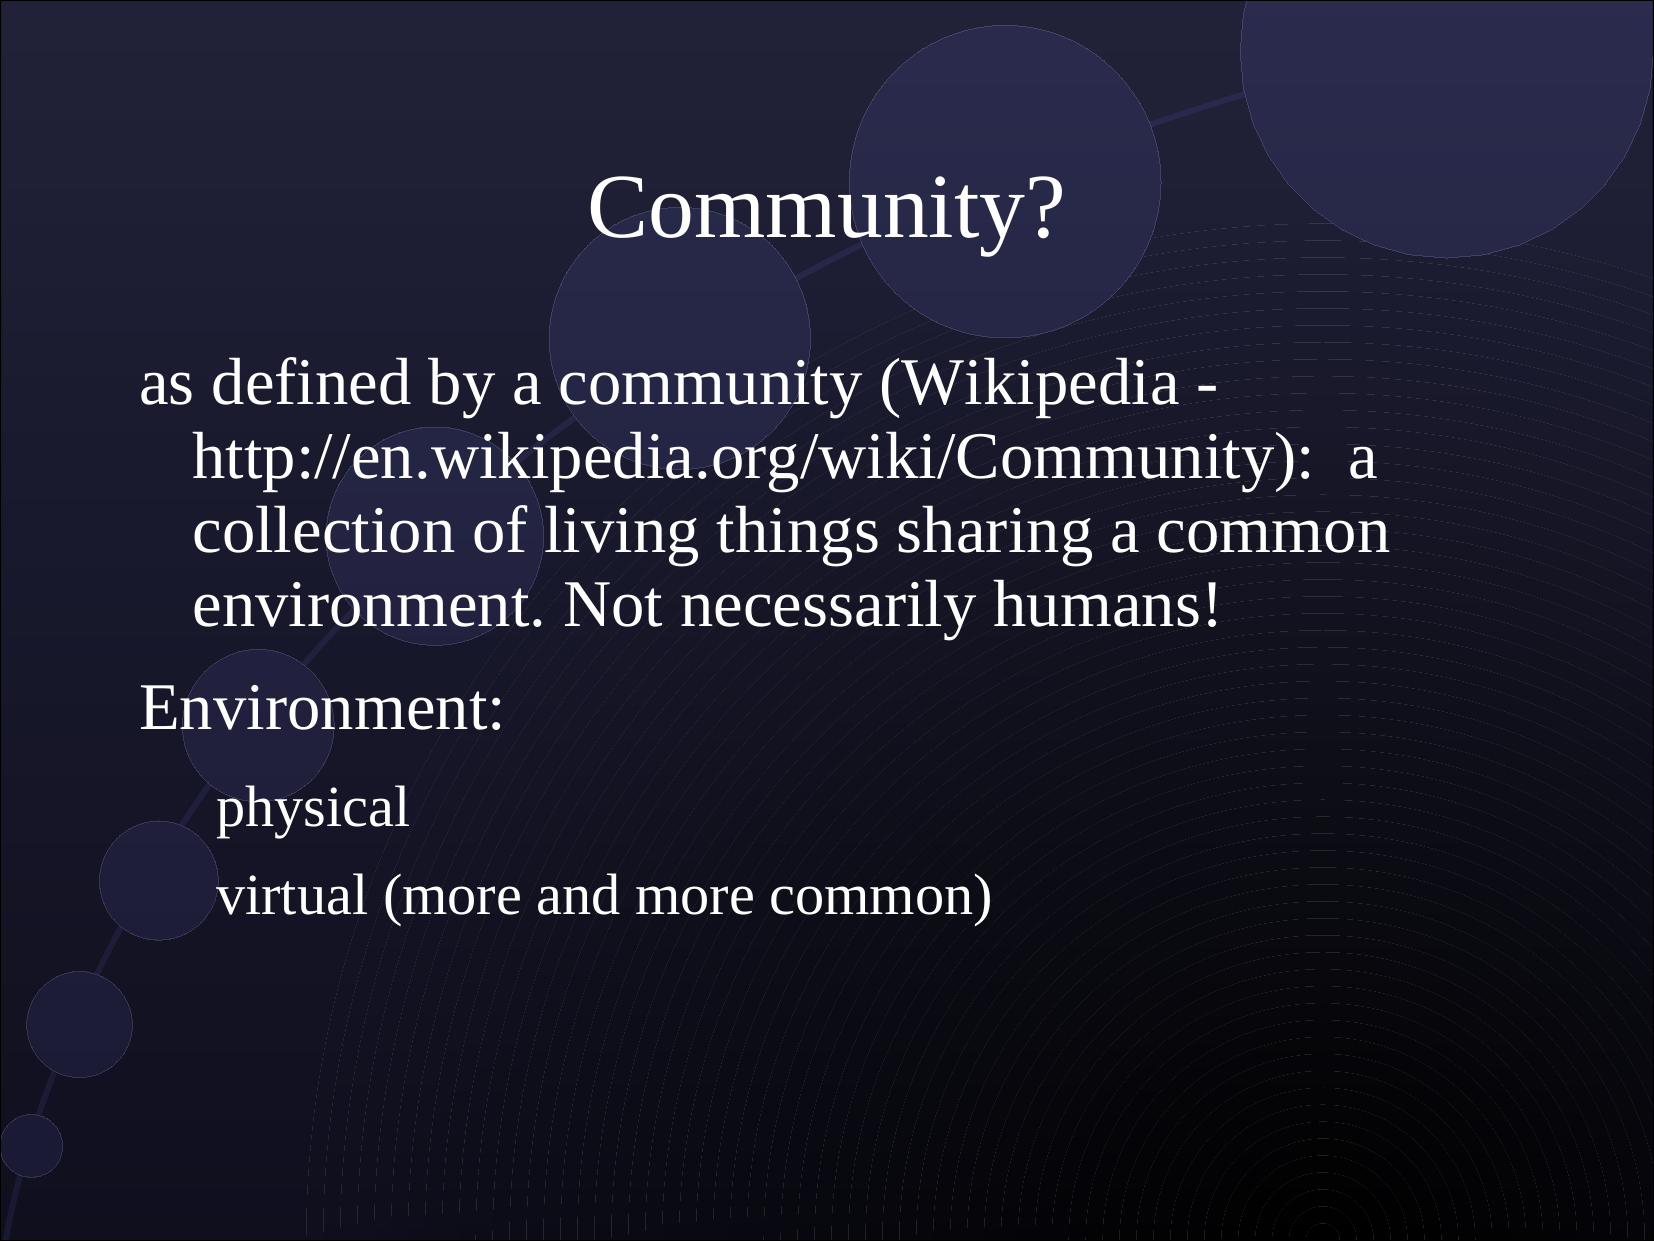

# Community?
as defined by a community (Wikipedia - http://en.wikipedia.org/wiki/Community): a collection of living things sharing a common environment. Not necessarily humans!
Environment:
physical
virtual (more and more common)